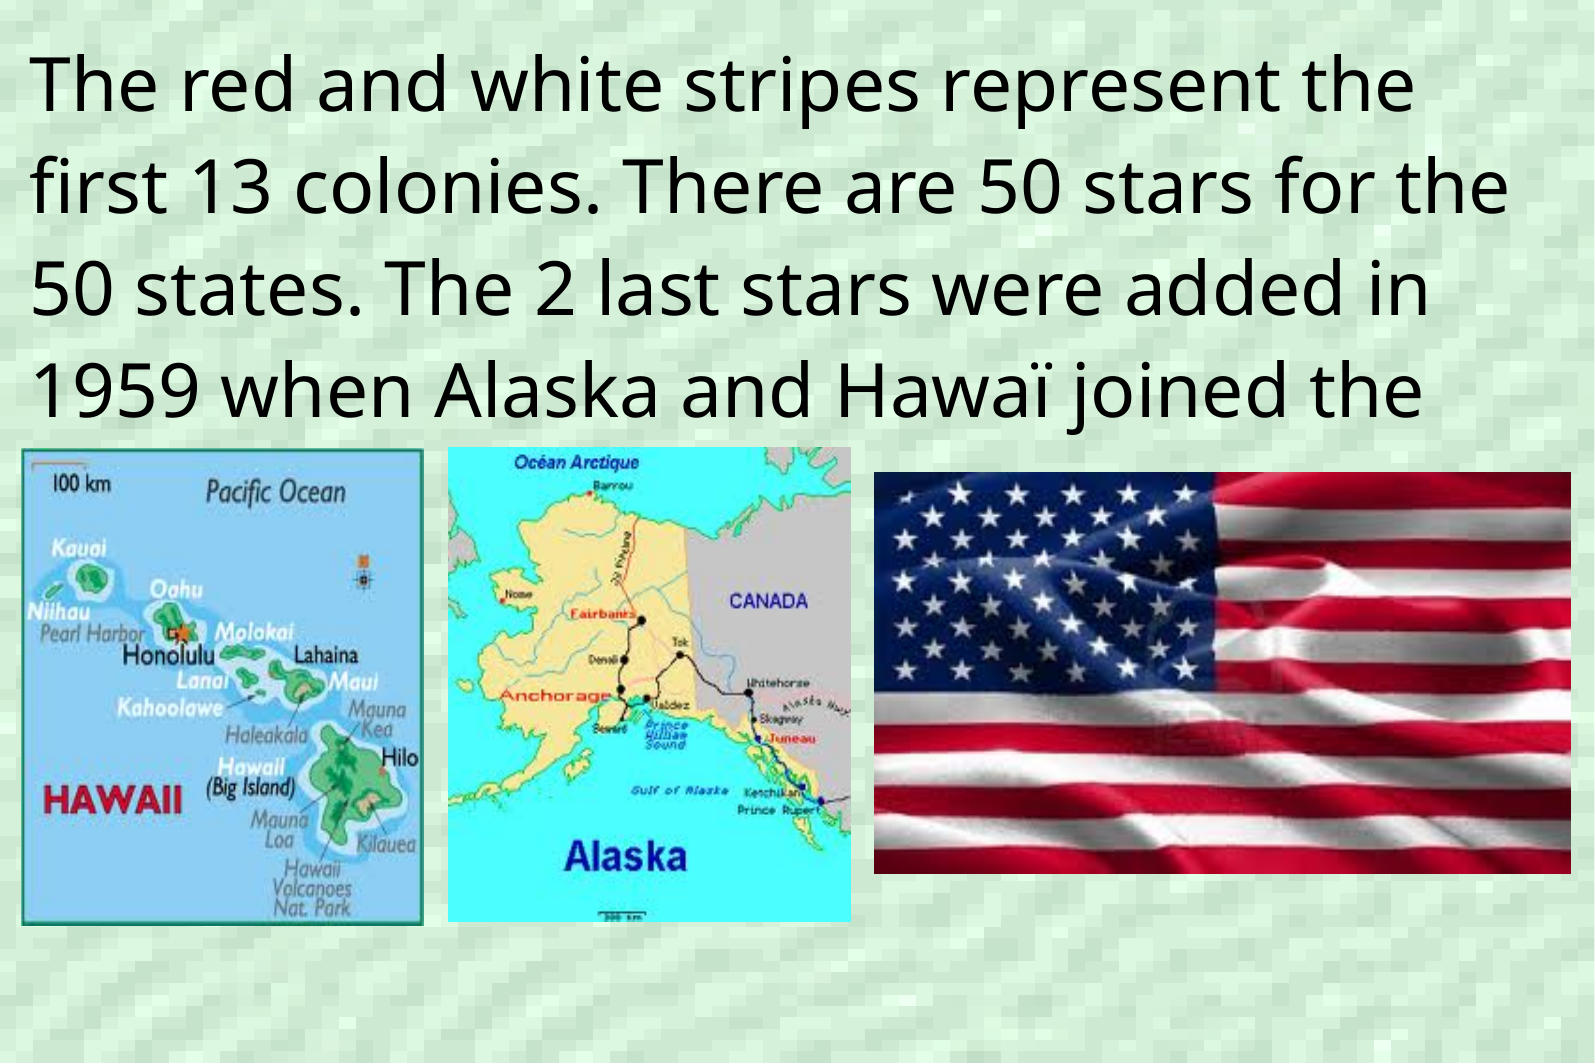

The red and white stripes represent the first 13 colonies. There are 50 stars for the 50 states. The 2 last stars were added in 1959 when Alaska and Hawaï joined the USA.
#